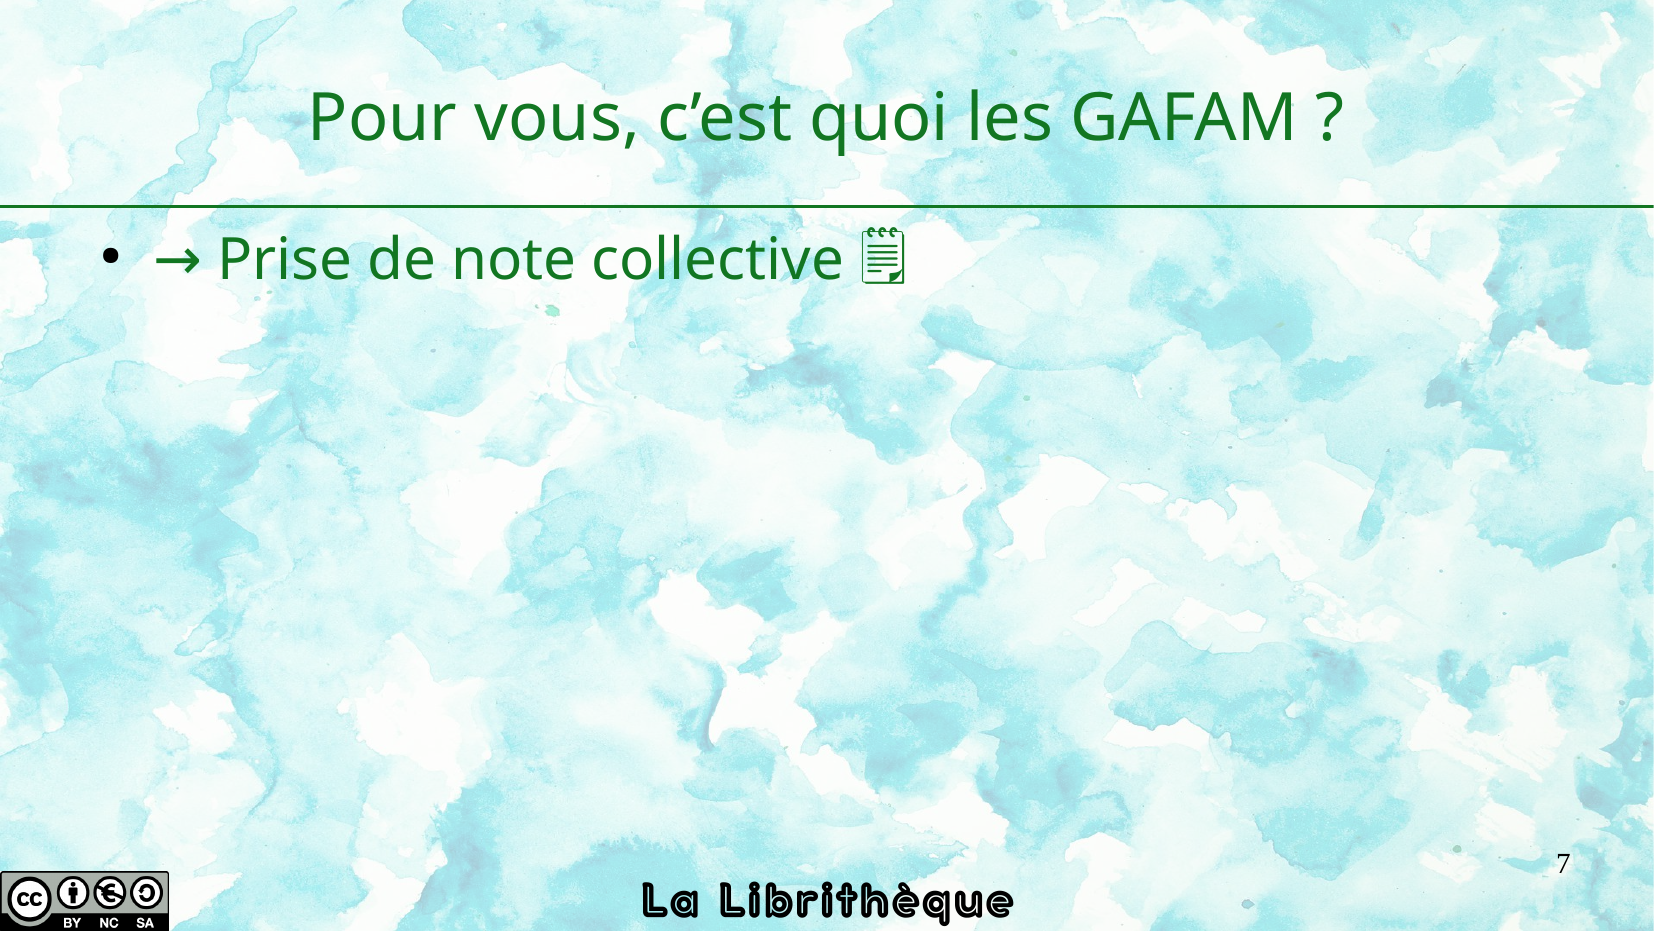

# Pour vous, c’est quoi les GAFAM ?
→ Prise de note collective 🗒
7